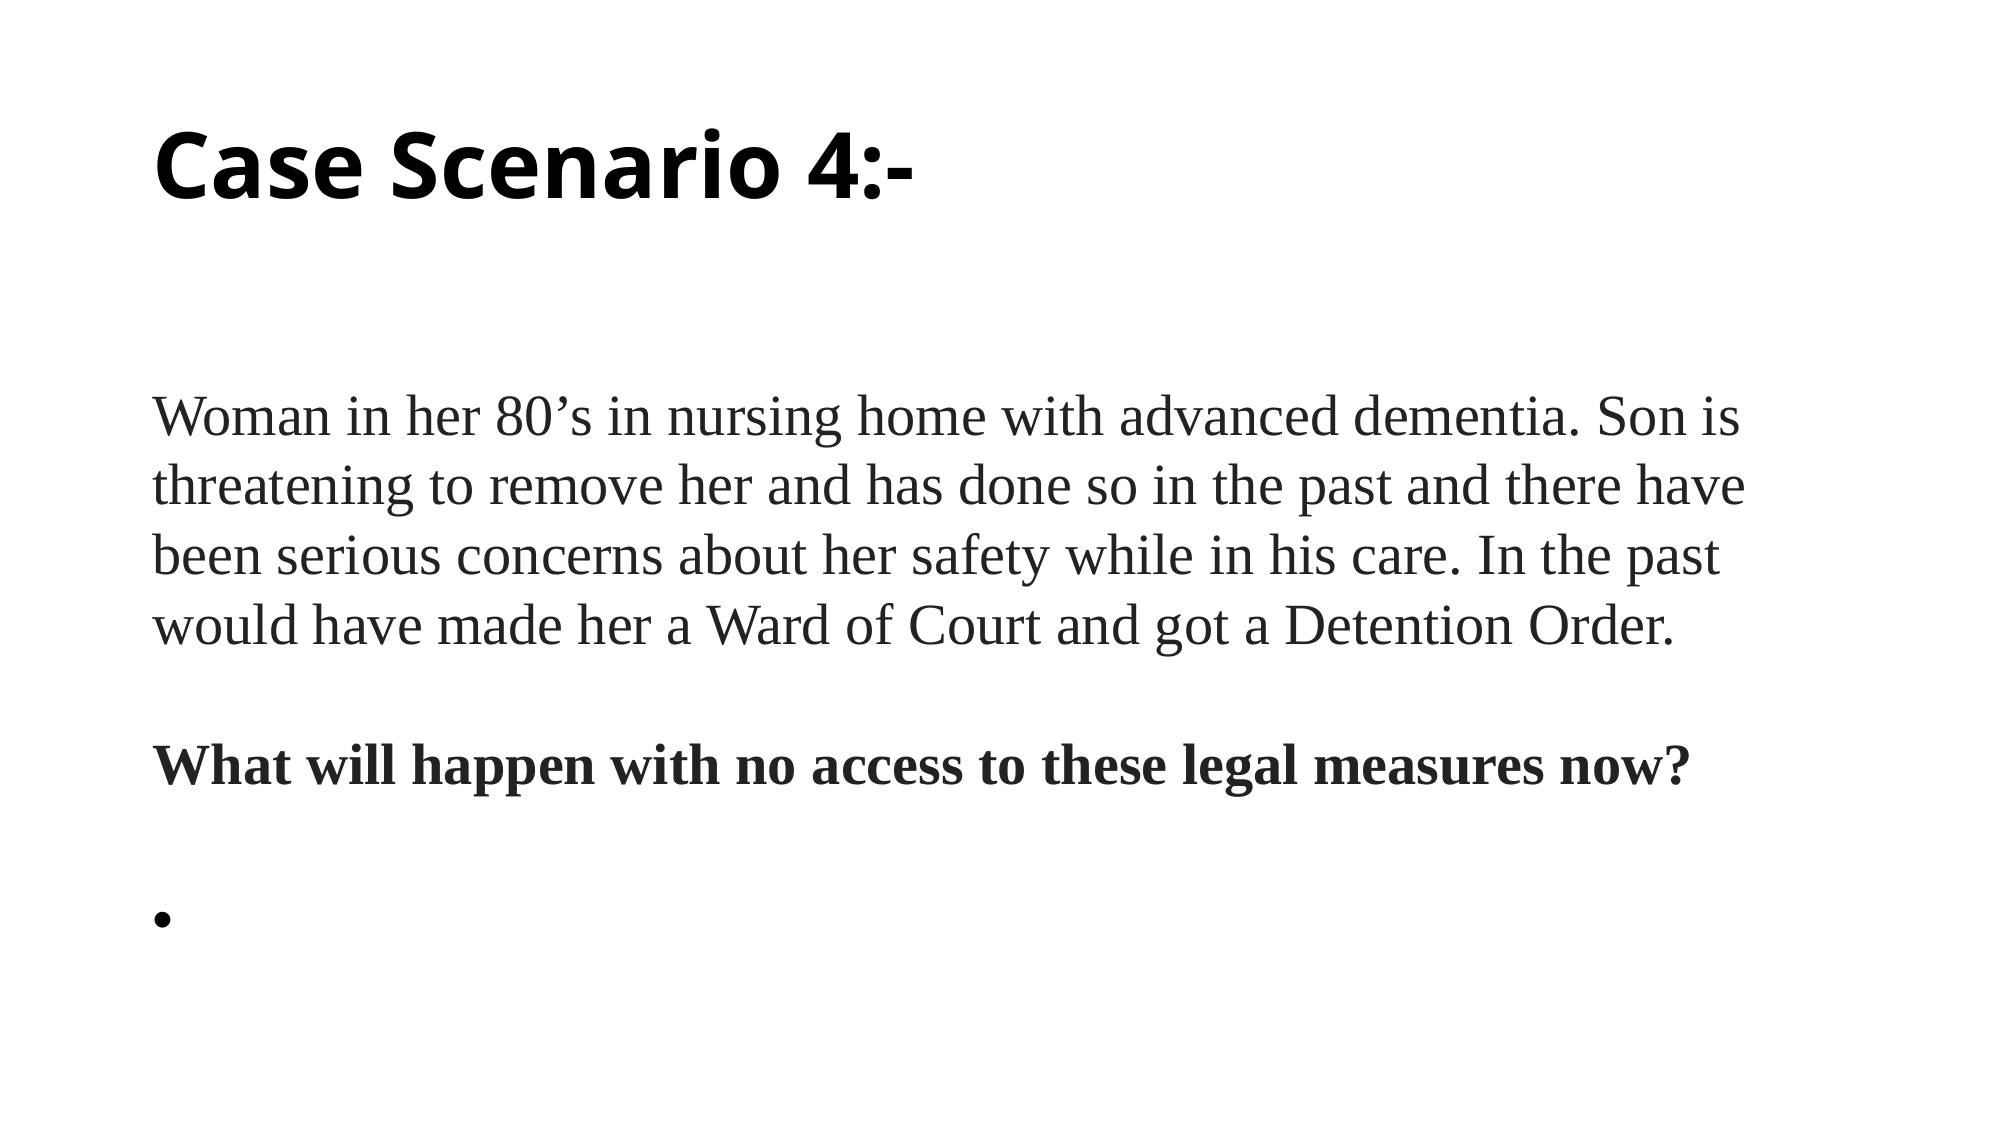

# Case Scenario 4:-
Woman in her 80’s in nursing home with advanced dementia. Son is threatening to remove her and has done so in the past and there have been serious concerns about her safety while in his care. In the past would have made her a Ward of Court and got a Detention Order.
What will happen with no access to these legal measures now?